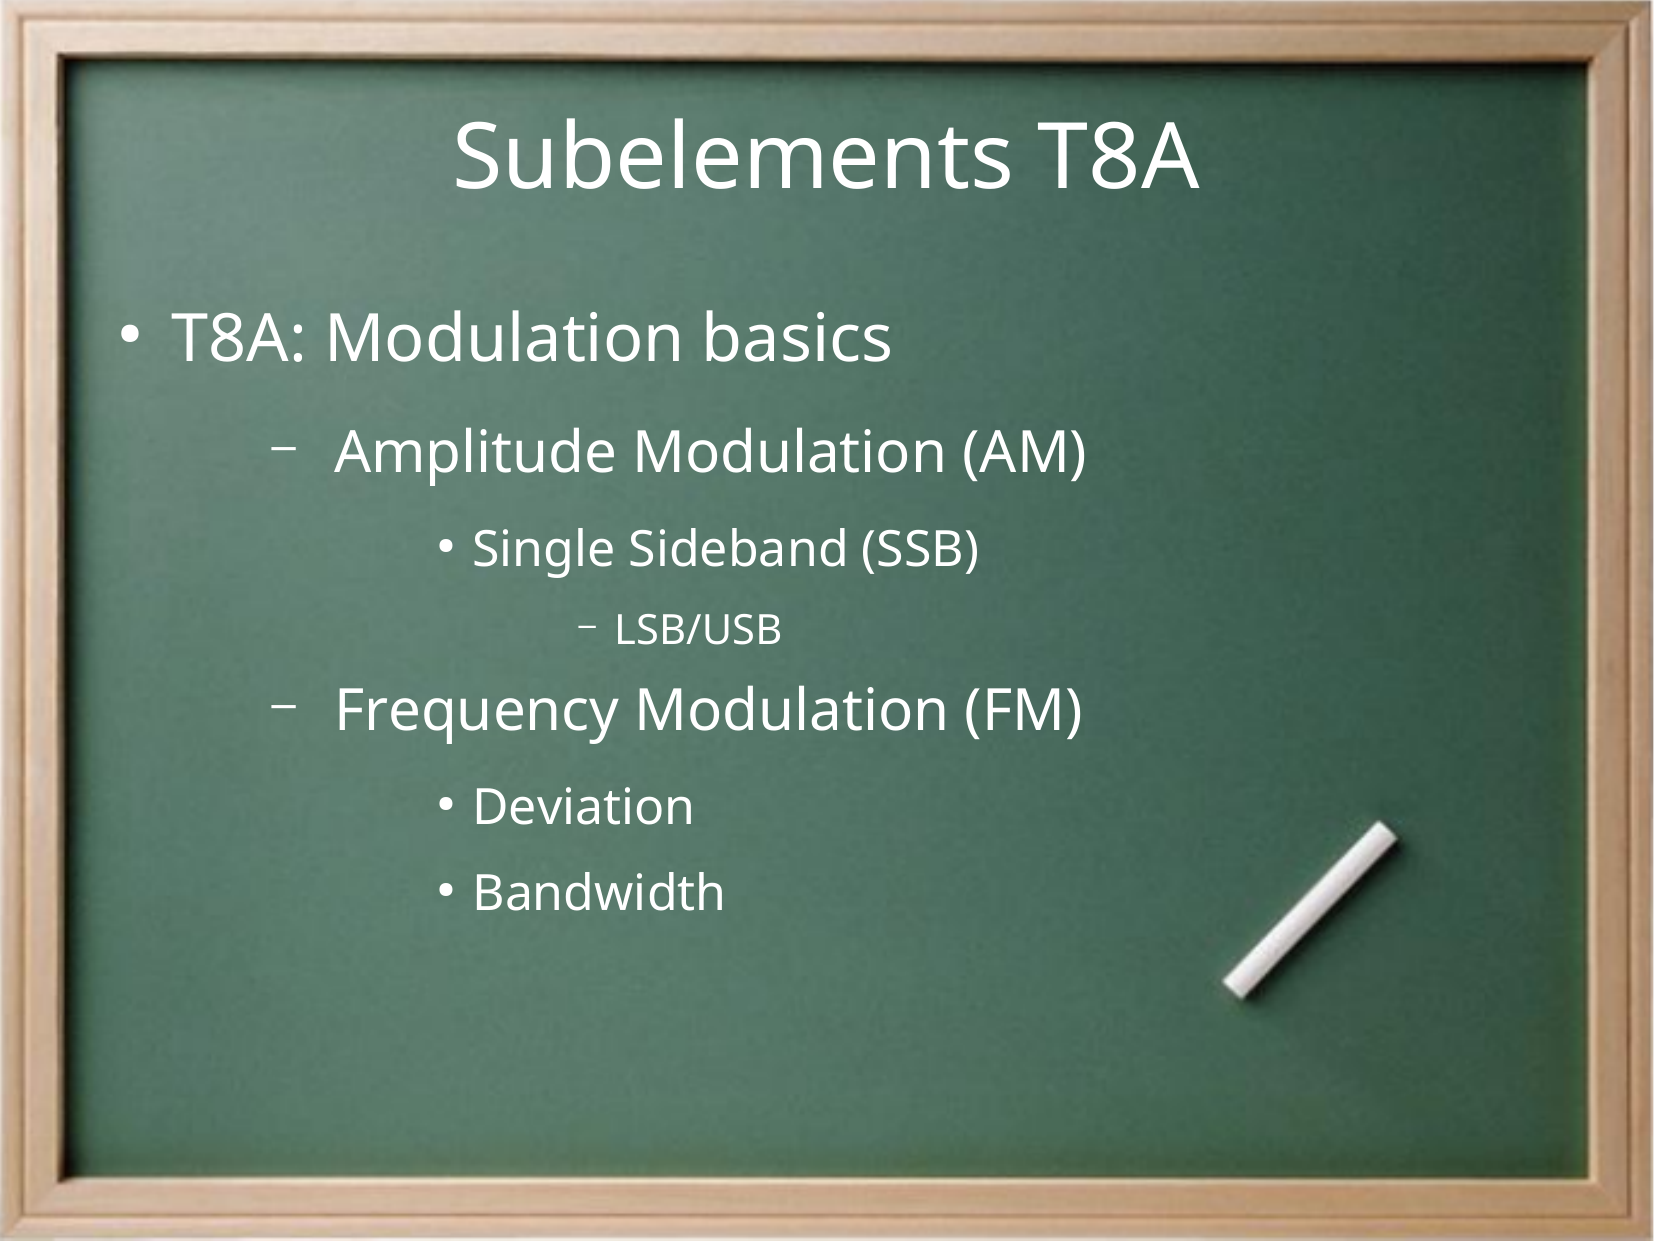

# Subelements T8A
T8A: Modulation basics
 Amplitude Modulation (AM)
Single Sideband (SSB)
LSB/USB
 Frequency Modulation (FM)
Deviation
Bandwidth